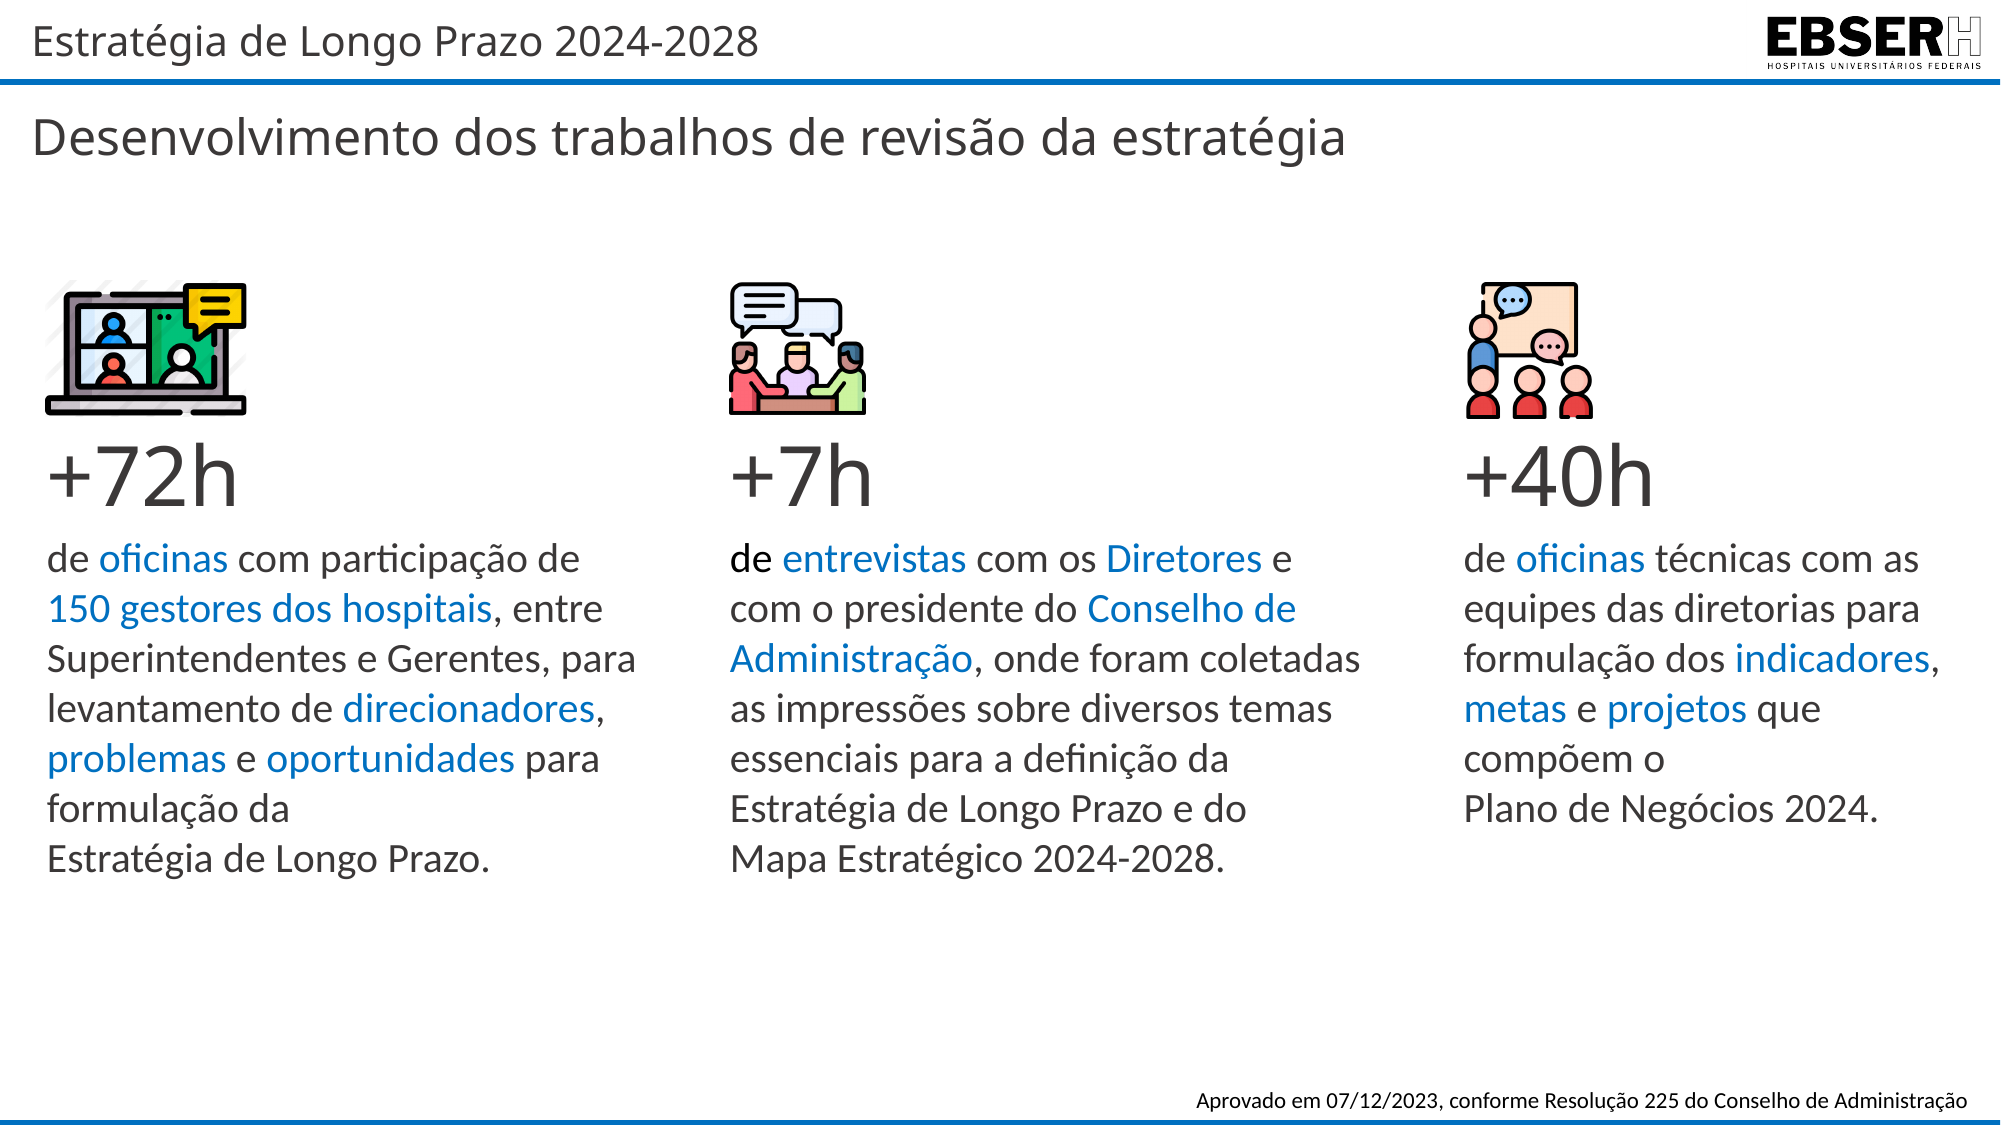

# Desenvolvimento dos trabalhos de revisão da estratégia
+72h
de oficinas com participação de 150 gestores dos hospitais, entre Superintendentes e Gerentes, para levantamento de direcionadores, problemas e oportunidades para formulação da
Estratégia de Longo Prazo.
+7h
de entrevistas com os Diretores e com o presidente do Conselho de Administração, onde foram coletadas as impressões sobre diversos temas essenciais para a definição da Estratégia de Longo Prazo e do
Mapa Estratégico 2024-2028.
+40h
de oficinas técnicas com as equipes das diretorias para formulação dos indicadores, metas e projetos que compõem o
Plano de Negócios 2024.